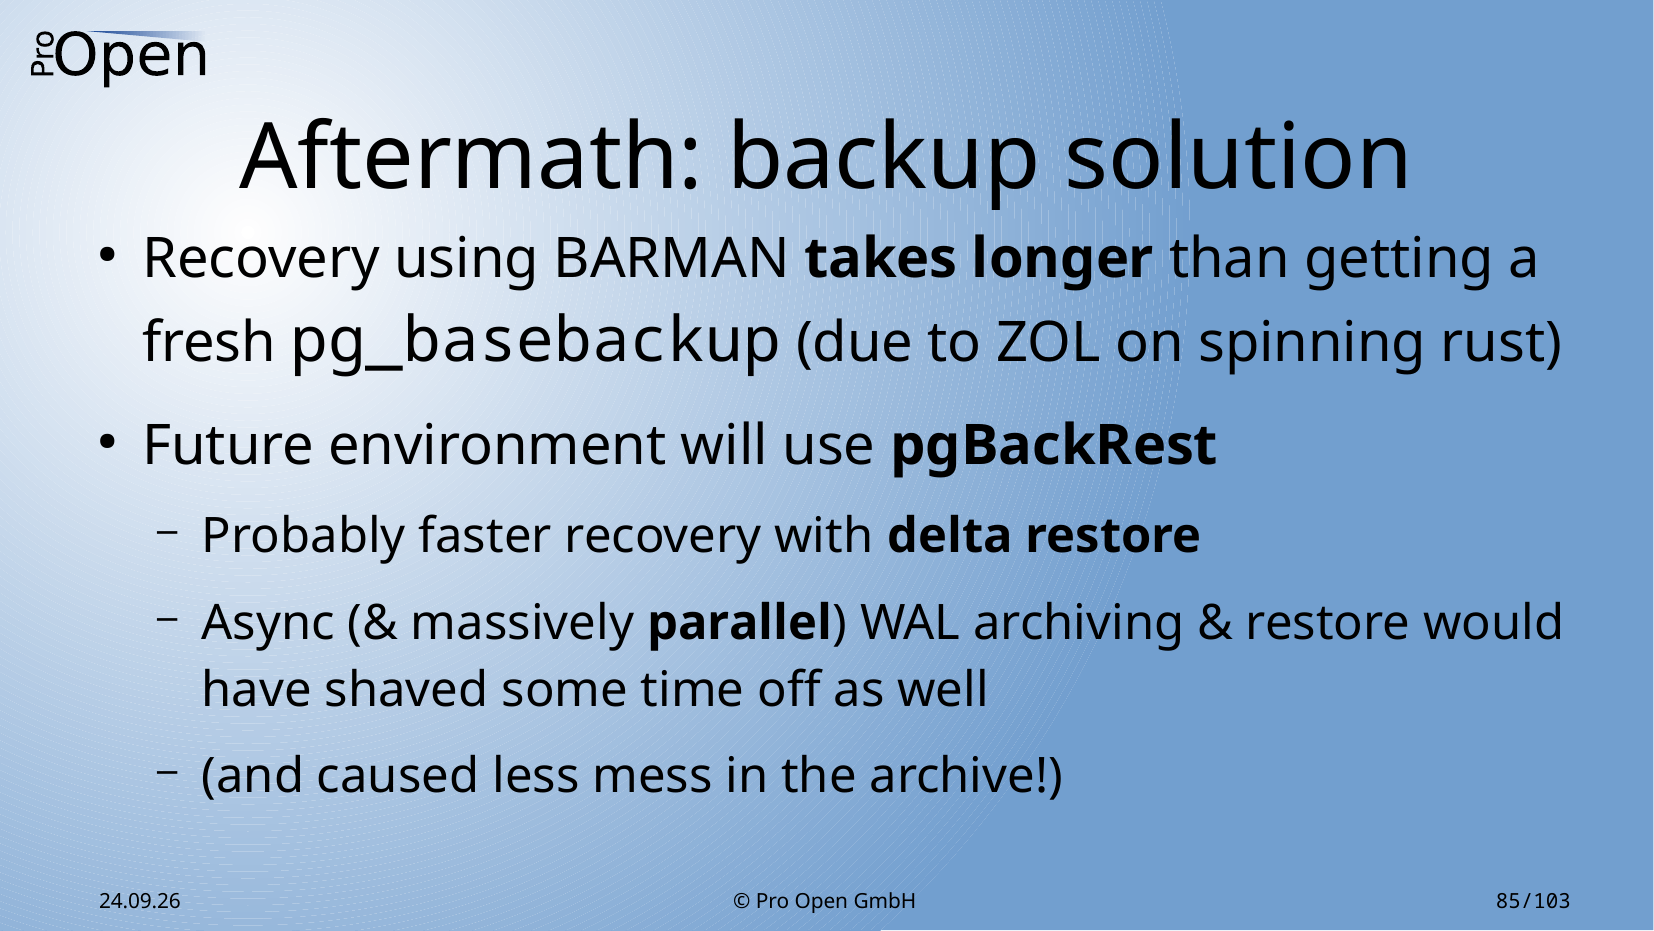

# Aftermath: backup solution
Recovery using BARMAN takes longer than getting a fresh pg_basebackup (due to ZOL on spinning rust)
Future environment will use pgBackRest
Probably faster recovery with delta restore
Async (& massively parallel) WAL archiving & restore would have shaved some time off as well
(and caused less mess in the archive!)
© Pro Open GmbH
85